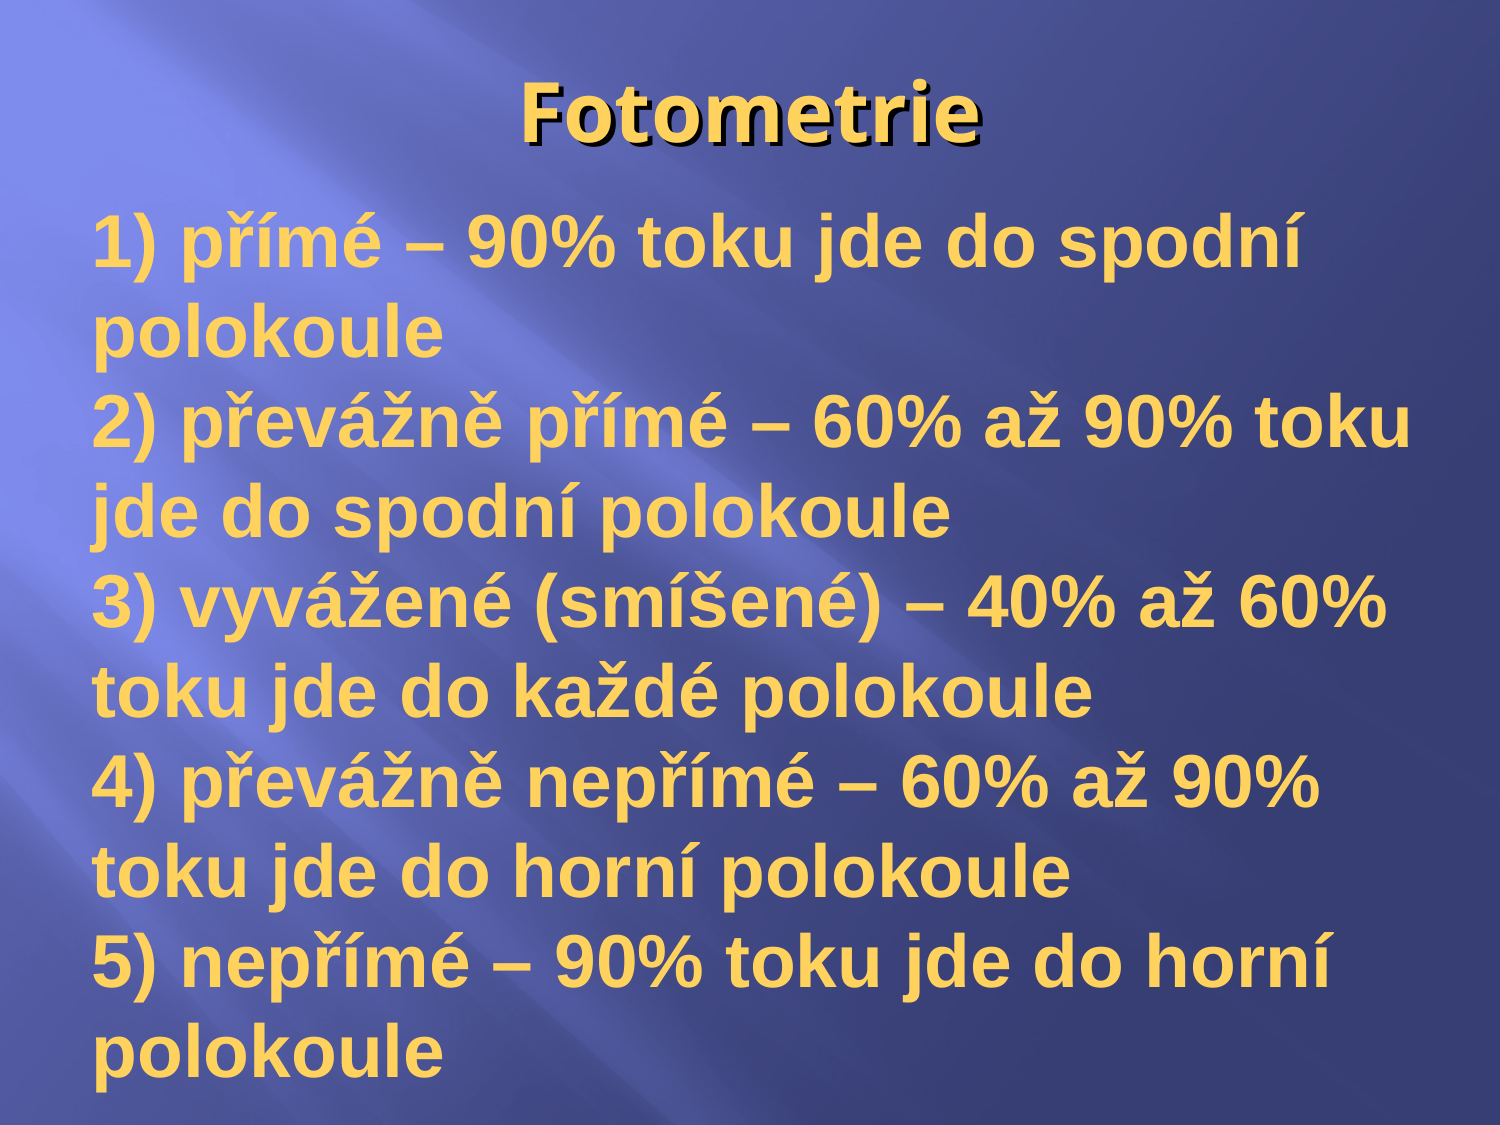

# Fotometrie
1) přímé – 90% toku jde do spodní polokoule
2) převážně přímé – 60% až 90% toku jde do spodní polokoule
3) vyvážené (smíšené) – 40% až 60% toku jde do každé polokoule
4) převážně nepřímé – 60% až 90% toku jde do horní polokoule
5) nepřímé – 90% toku jde do horní polokoule